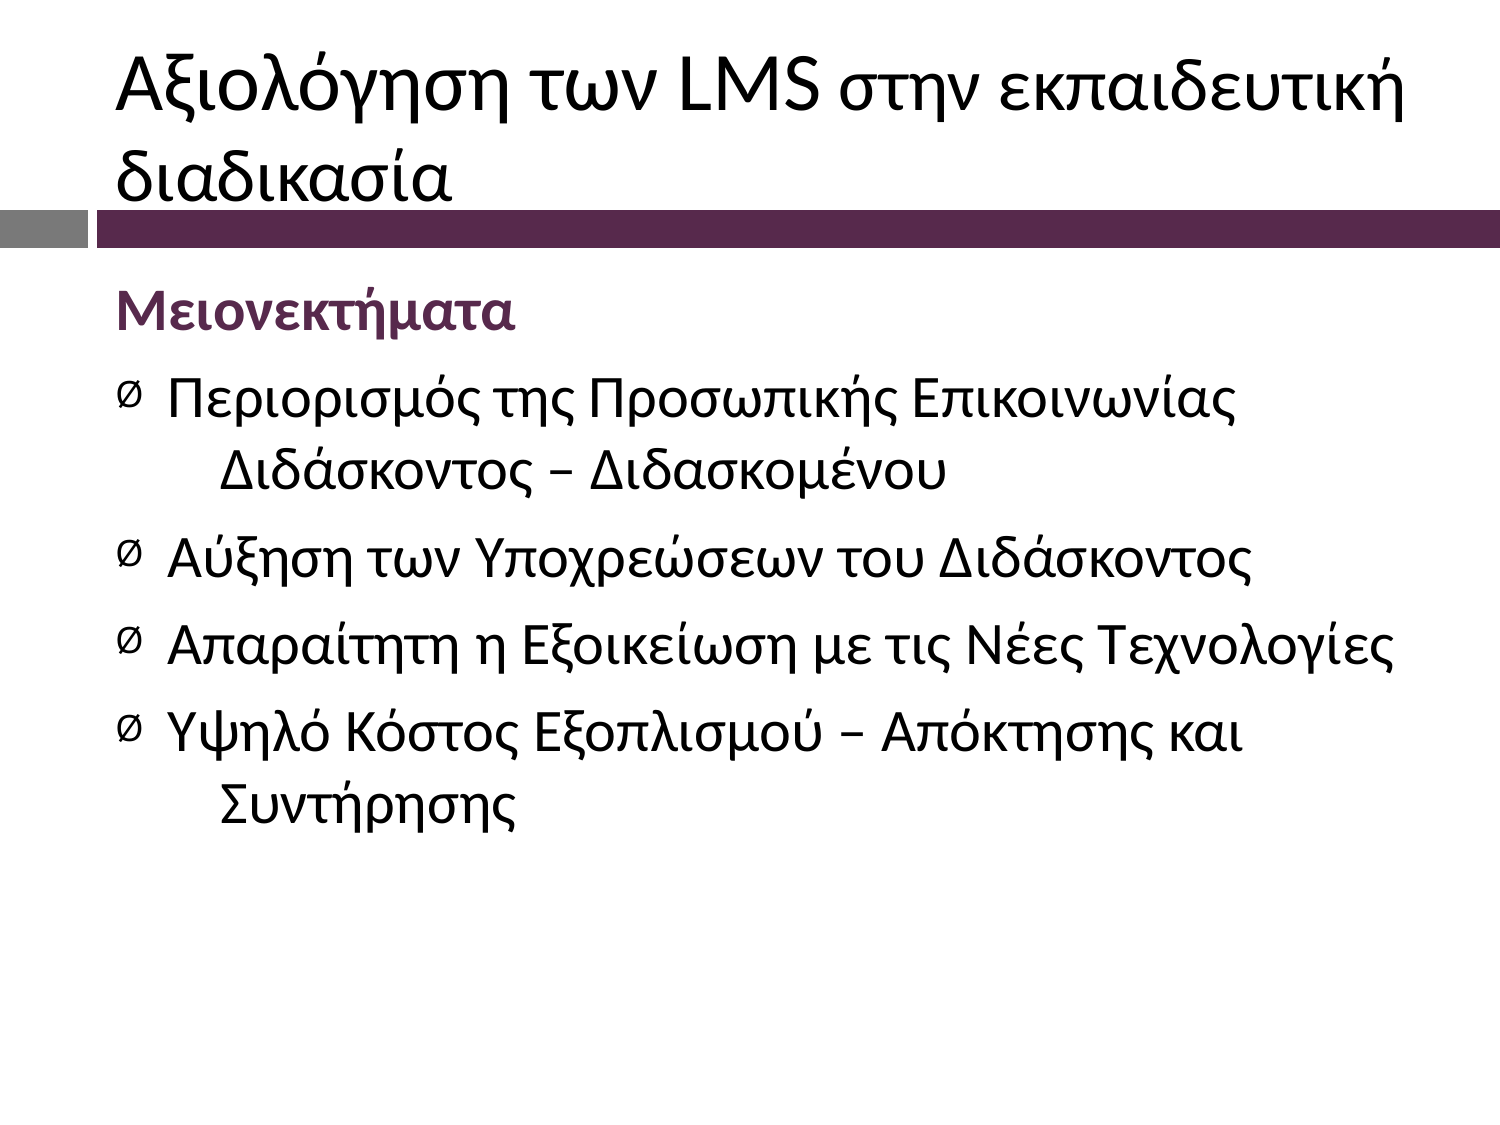

# Αξιολόγηση των LMS στην εκπαιδευτική διαδικασία
Μειονεκτήματα
Περιορισμός της Προσωπικής Επικοινωνίας Διδάσκοντος – Διδασκομένου
Αύξηση των Υποχρεώσεων του Διδάσκοντος
Απαραίτητη η Εξοικείωση με τις Νέες Τεχνολογίες
Υψηλό Κόστος Εξοπλισμού – Απόκτησης και Συντήρησης